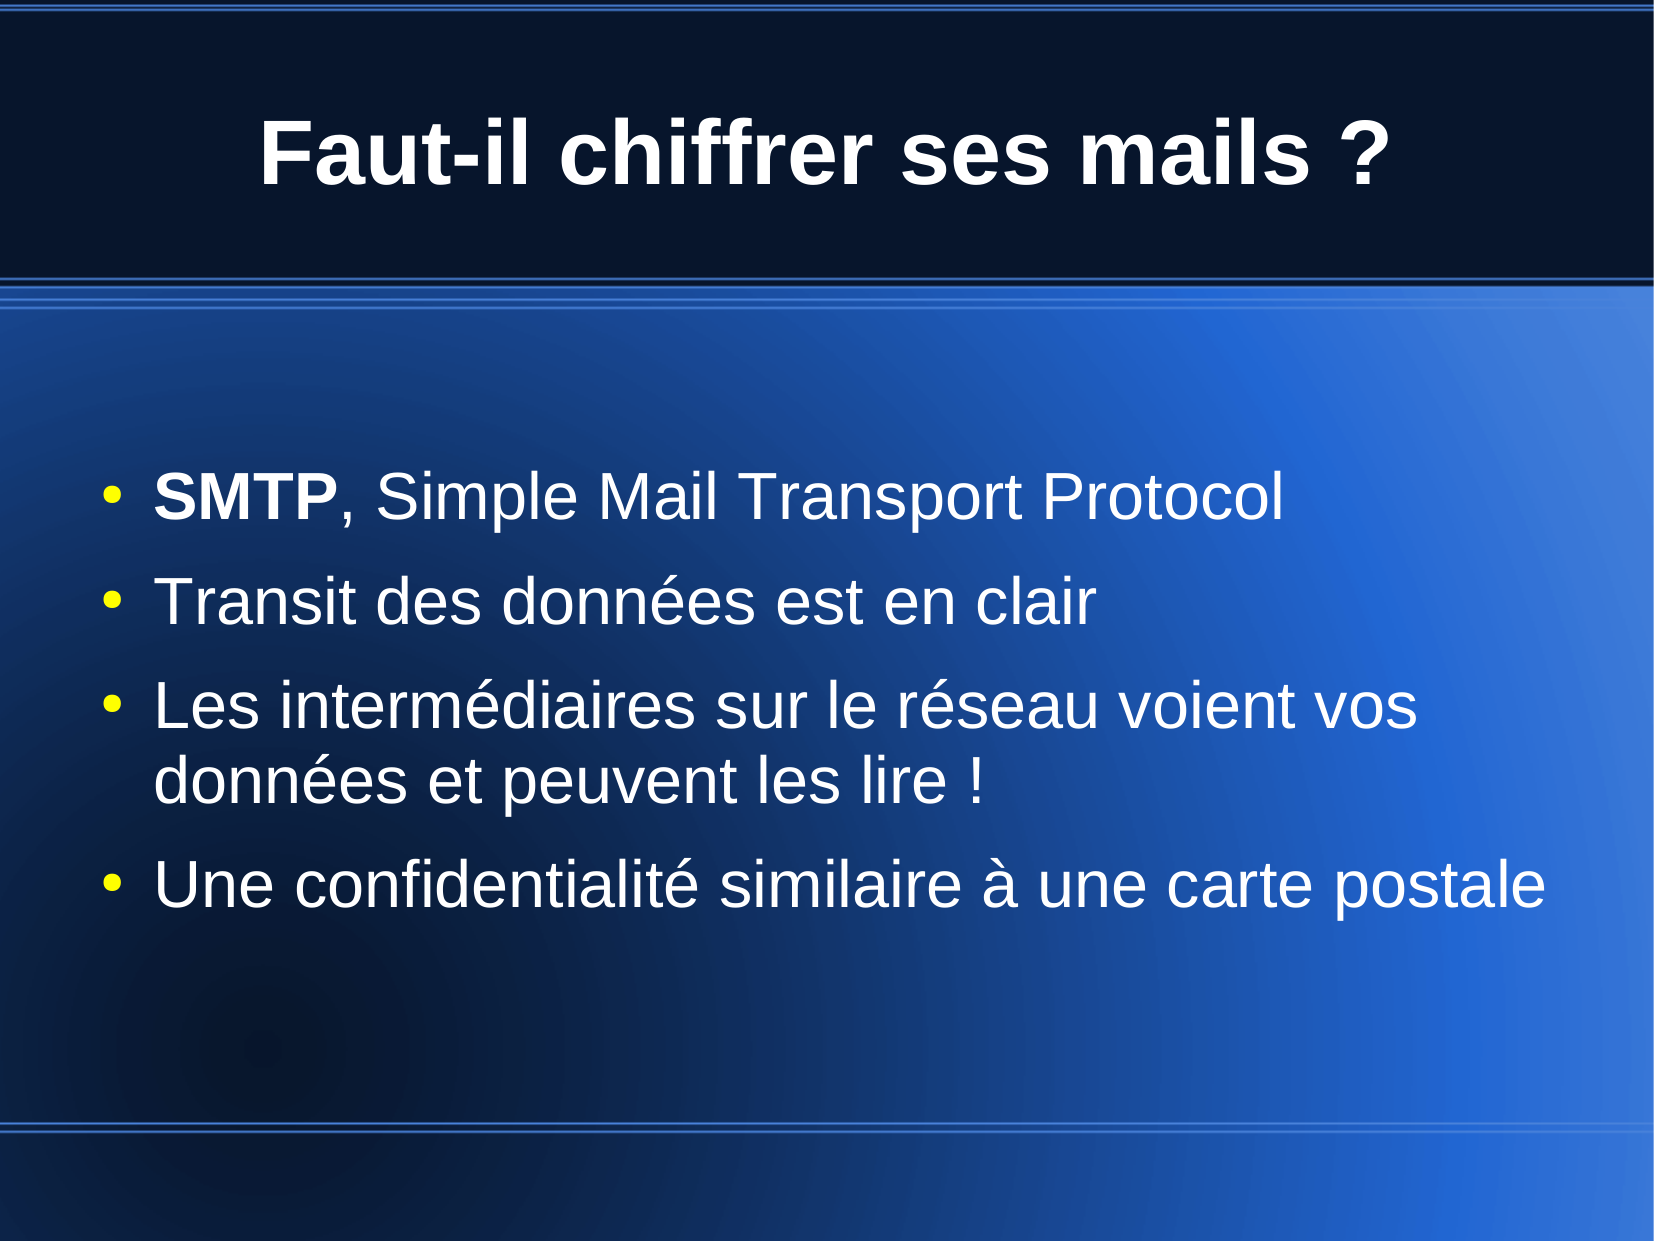

# Faut-il chiffrer ses mails ?
SMTP, Simple Mail Transport Protocol
Transit des données est en clair
Les intermédiaires sur le réseau voient vos données et peuvent les lire !
Une confidentialité similaire à une carte postale